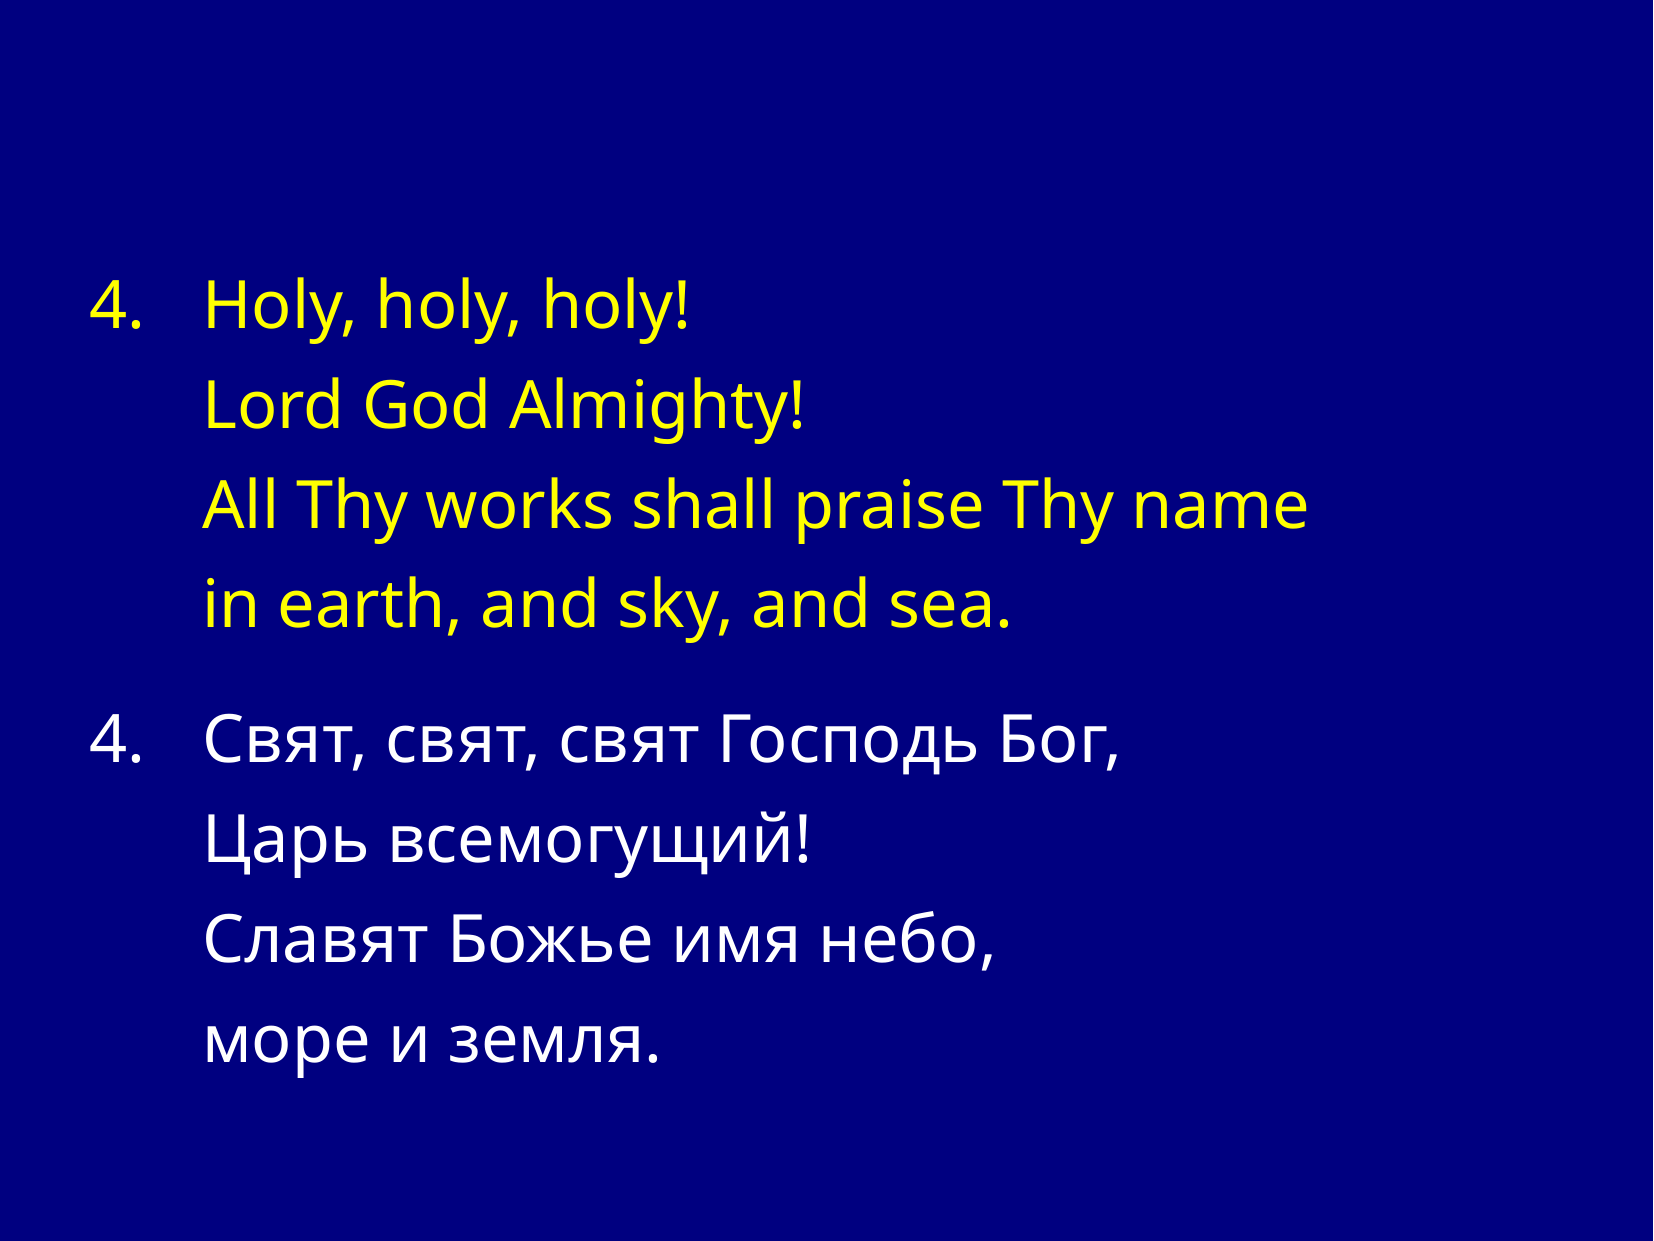

4.	Holy, holy, holy!
	Lord God Almighty!
	All Thy works shall praise Thy name
	in earth, and sky, and sea.
4.	Свят, свят, свят Господь Бог,
	Царь всемогущий!
	Славят Божье имя небо,
	море и земля.